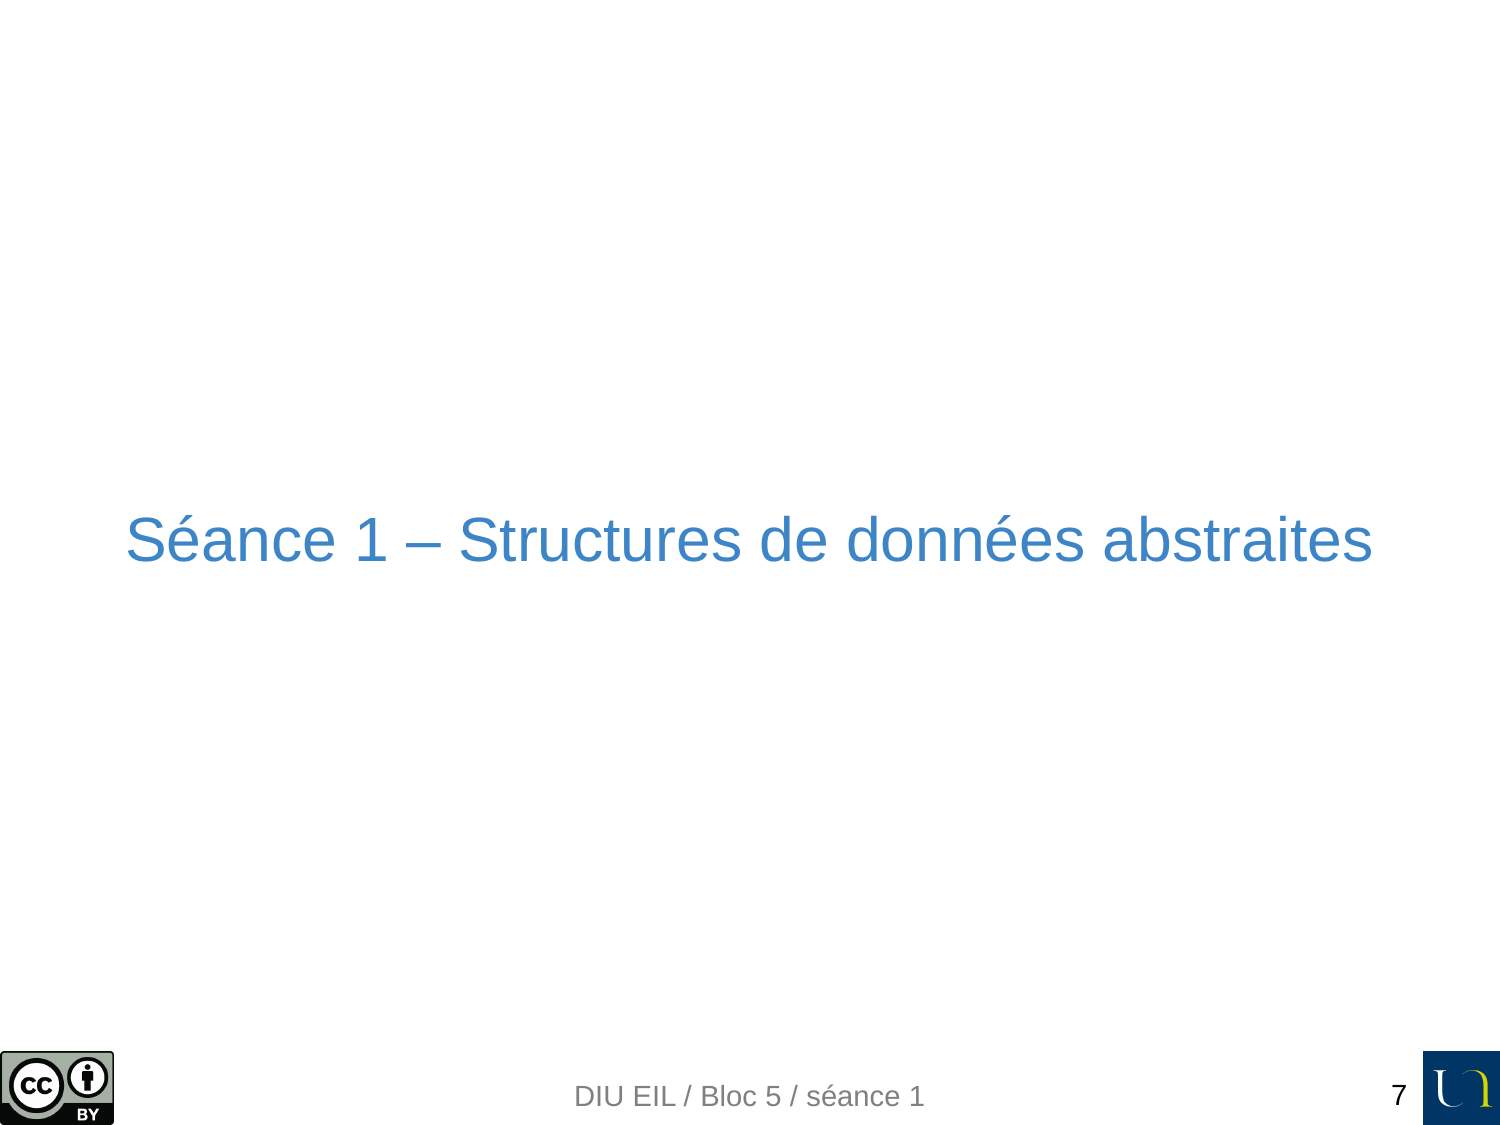

# Séance 1 – Structures de données abstraites
7